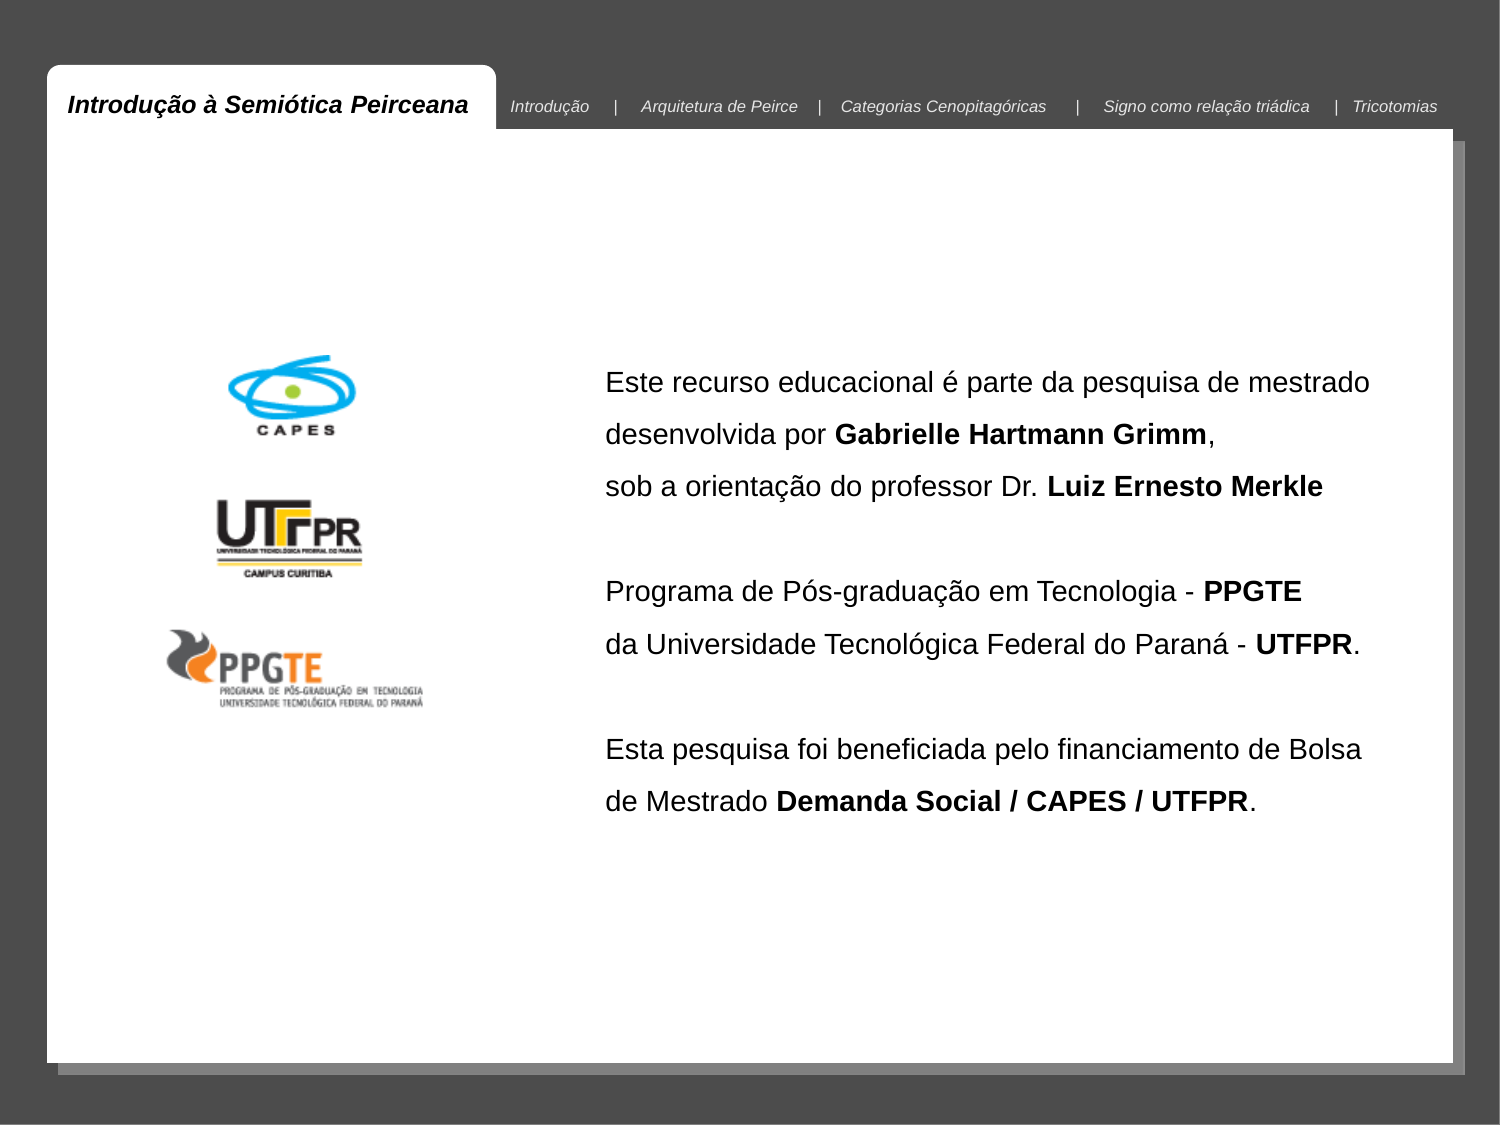

Este recurso educacional é parte da pesquisa de mestrado desenvolvida por Gabrielle Hartmann Grimm,
sob a orientação do professor Dr. Luiz Ernesto Merkle
Programa de Pós-graduação em Tecnologia - PPGTE
da Universidade Tecnológica Federal do Paraná - UTFPR.
Esta pesquisa foi beneficiada pelo financiamento de Bolsa de Mestrado Demanda Social / CAPES / UTFPR.
#